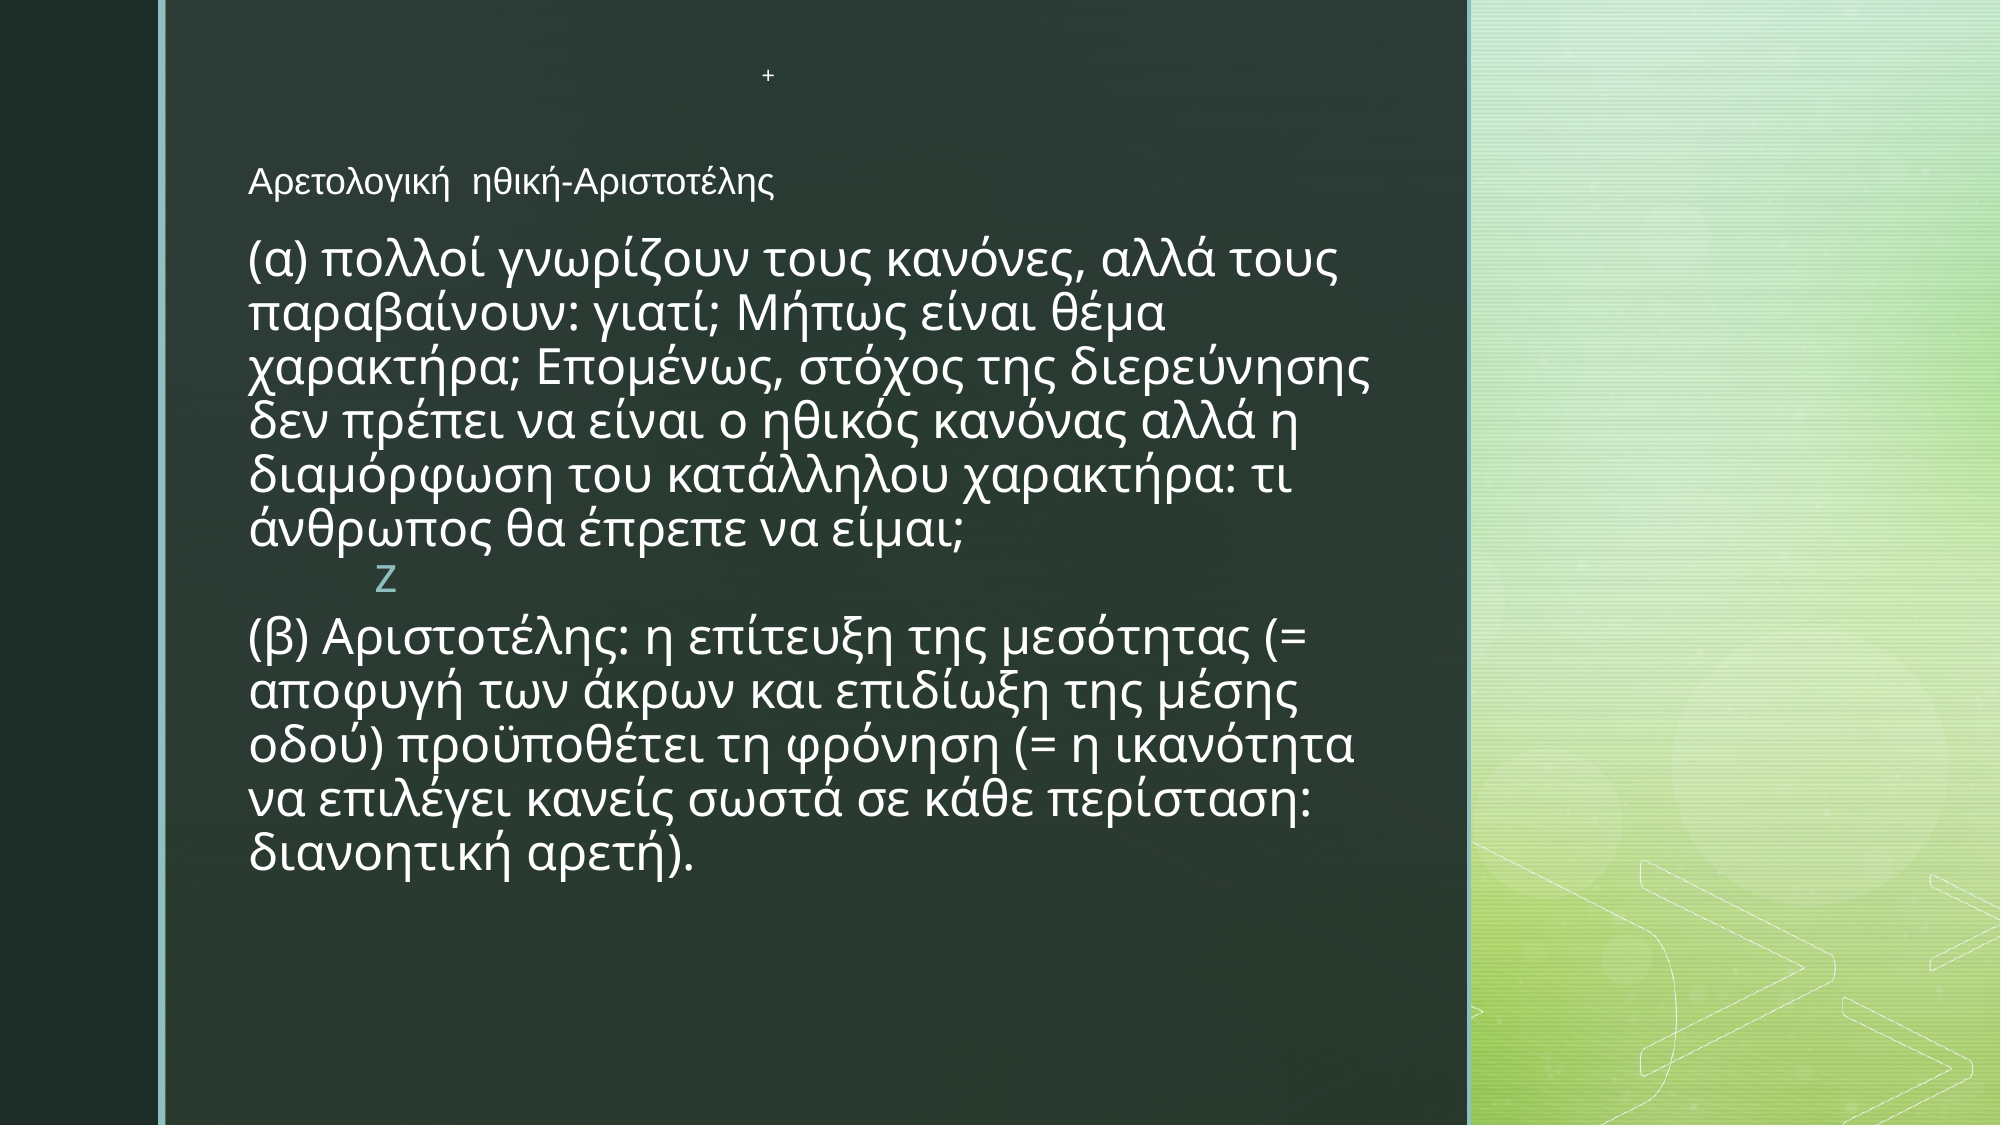

+
Αρετολογική ηθική-Αριστοτέλης
# (α) πολλοί γνωρίζουν τους κανόνες, αλλά τους παραβαίνουν: γιατί; Μήπως είναι θέμα χαρακτήρα; Επομένως, στόχος της διερεύνησης δεν πρέπει να είναι ο ηθικός κανόνας αλλά η διαμόρφωση του κατάλληλου χαρακτήρα: τι άνθρωπος θα έπρεπε να είμαι; (β) Αριστοτέλης: η επίτευξη της μεσότητας (= αποφυγή των άκρων και επιδίωξη της μέσης οδού) προϋποθέτει τη φρόνηση (= η ικανότητα να επιλέγει κανείς σωστά σε κάθε περίσταση: διανοητική αρετή).